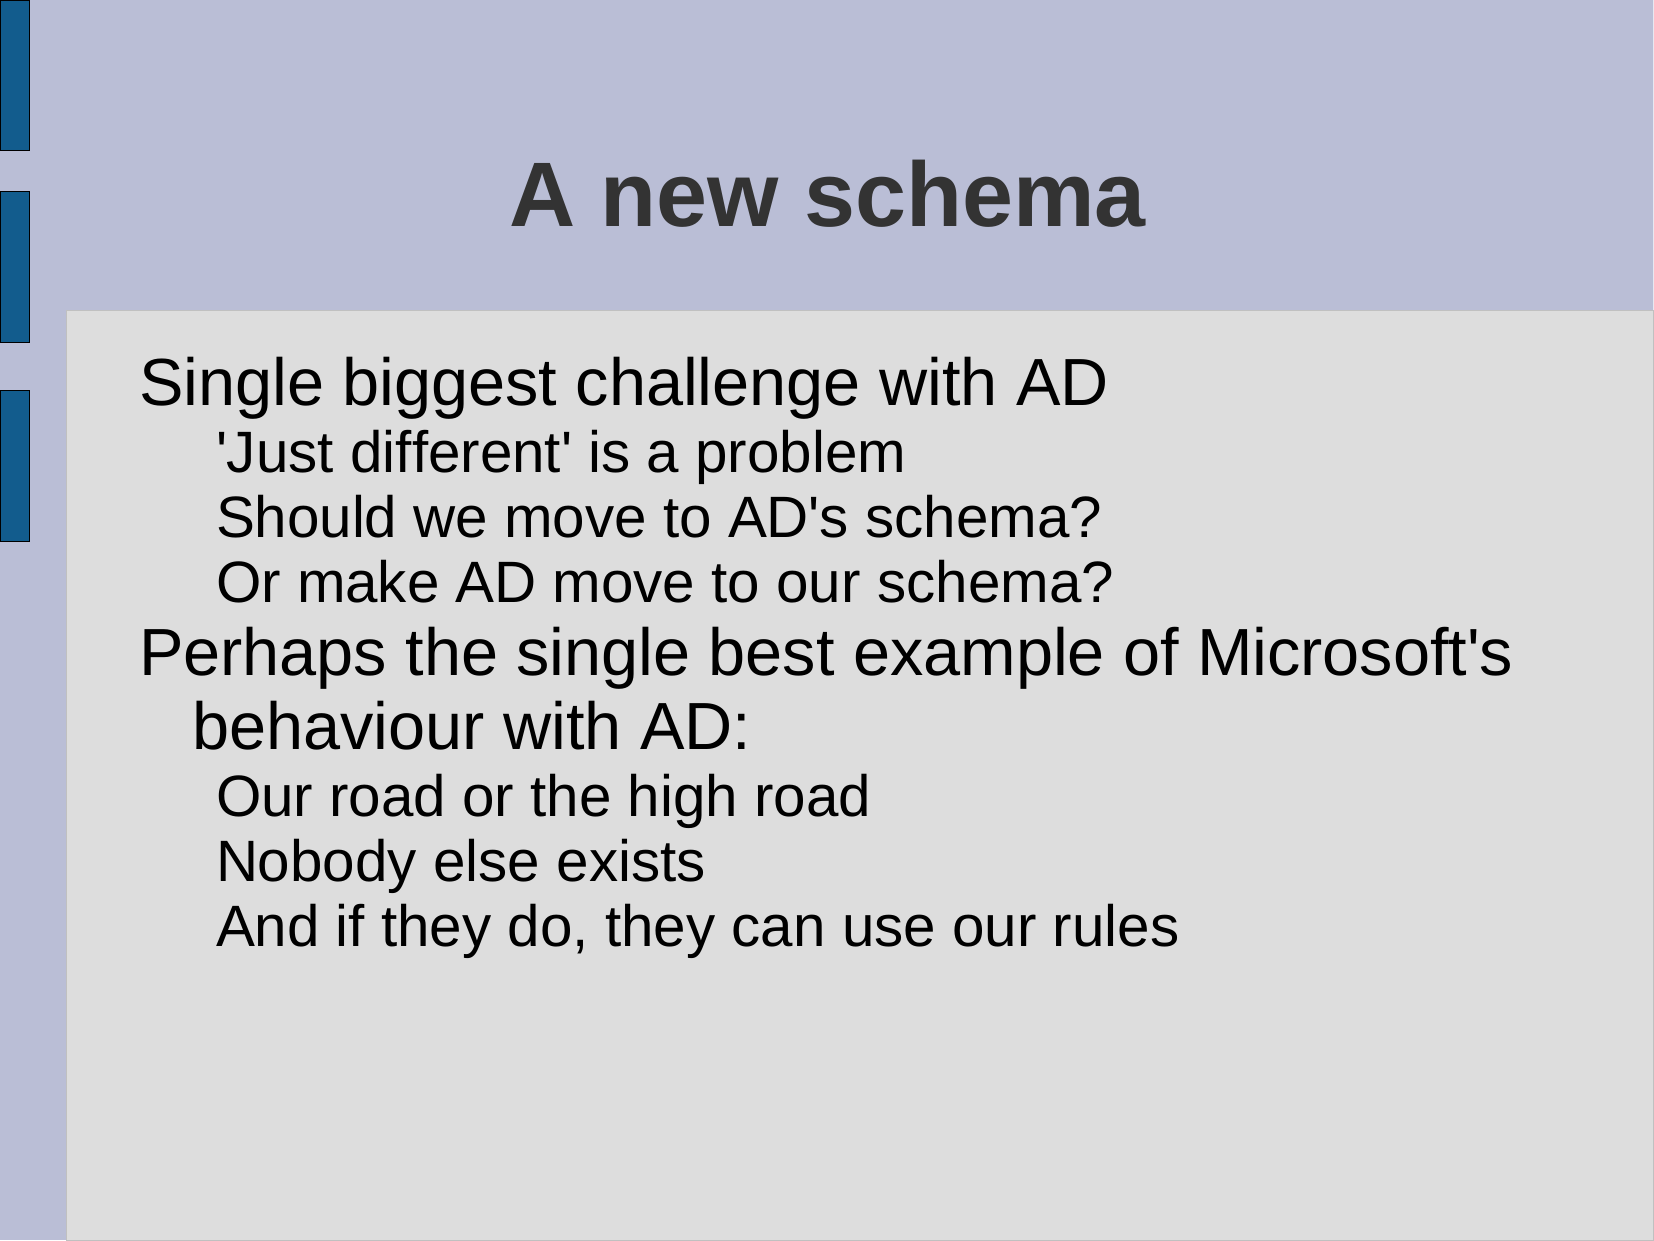

# A new schema
Single biggest challenge with AD
'Just different' is a problem
Should we move to AD's schema?
Or make AD move to our schema?
Perhaps the single best example of Microsoft's behaviour with AD:
Our road or the high road
Nobody else exists
And if they do, they can use our rules